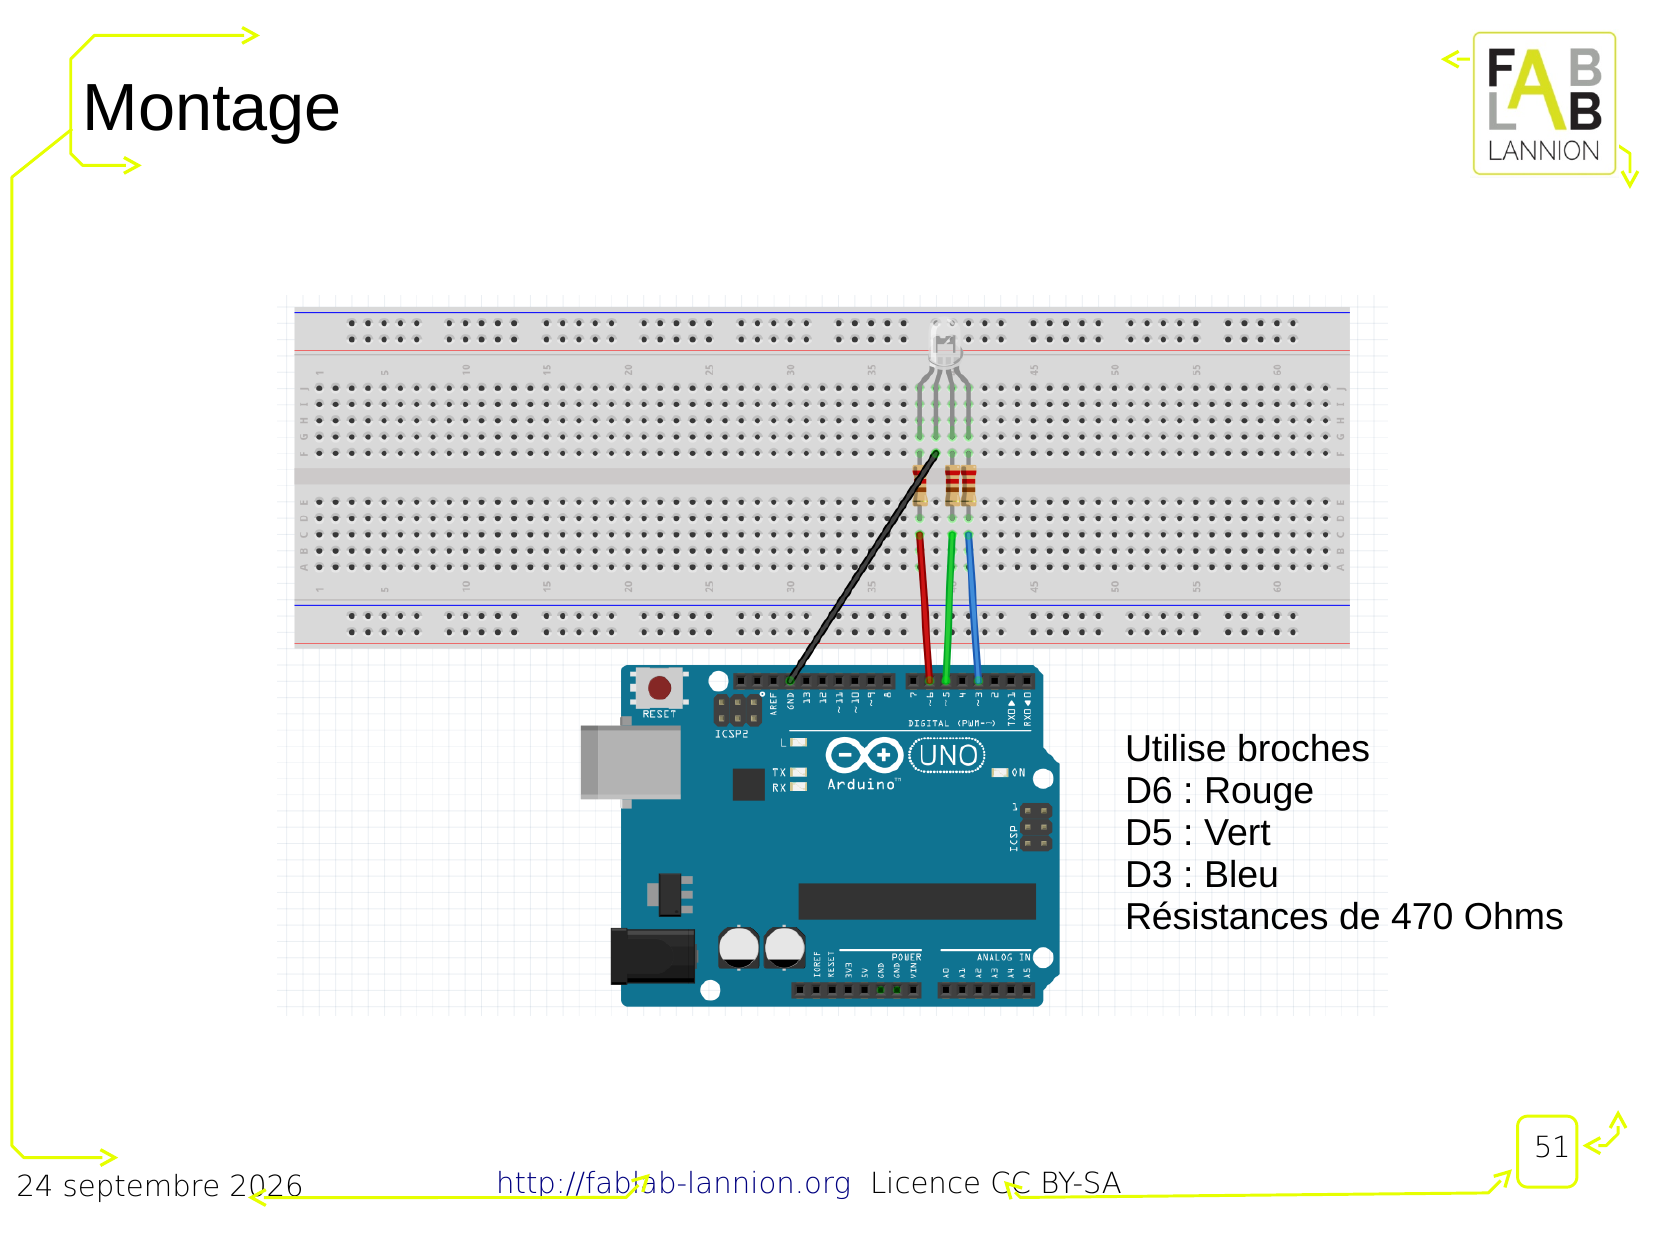

# Montage
Utilise broches
D6 : Rouge
D5 : Vert
D3 : Bleu
Résistances de 470 Ohms
51